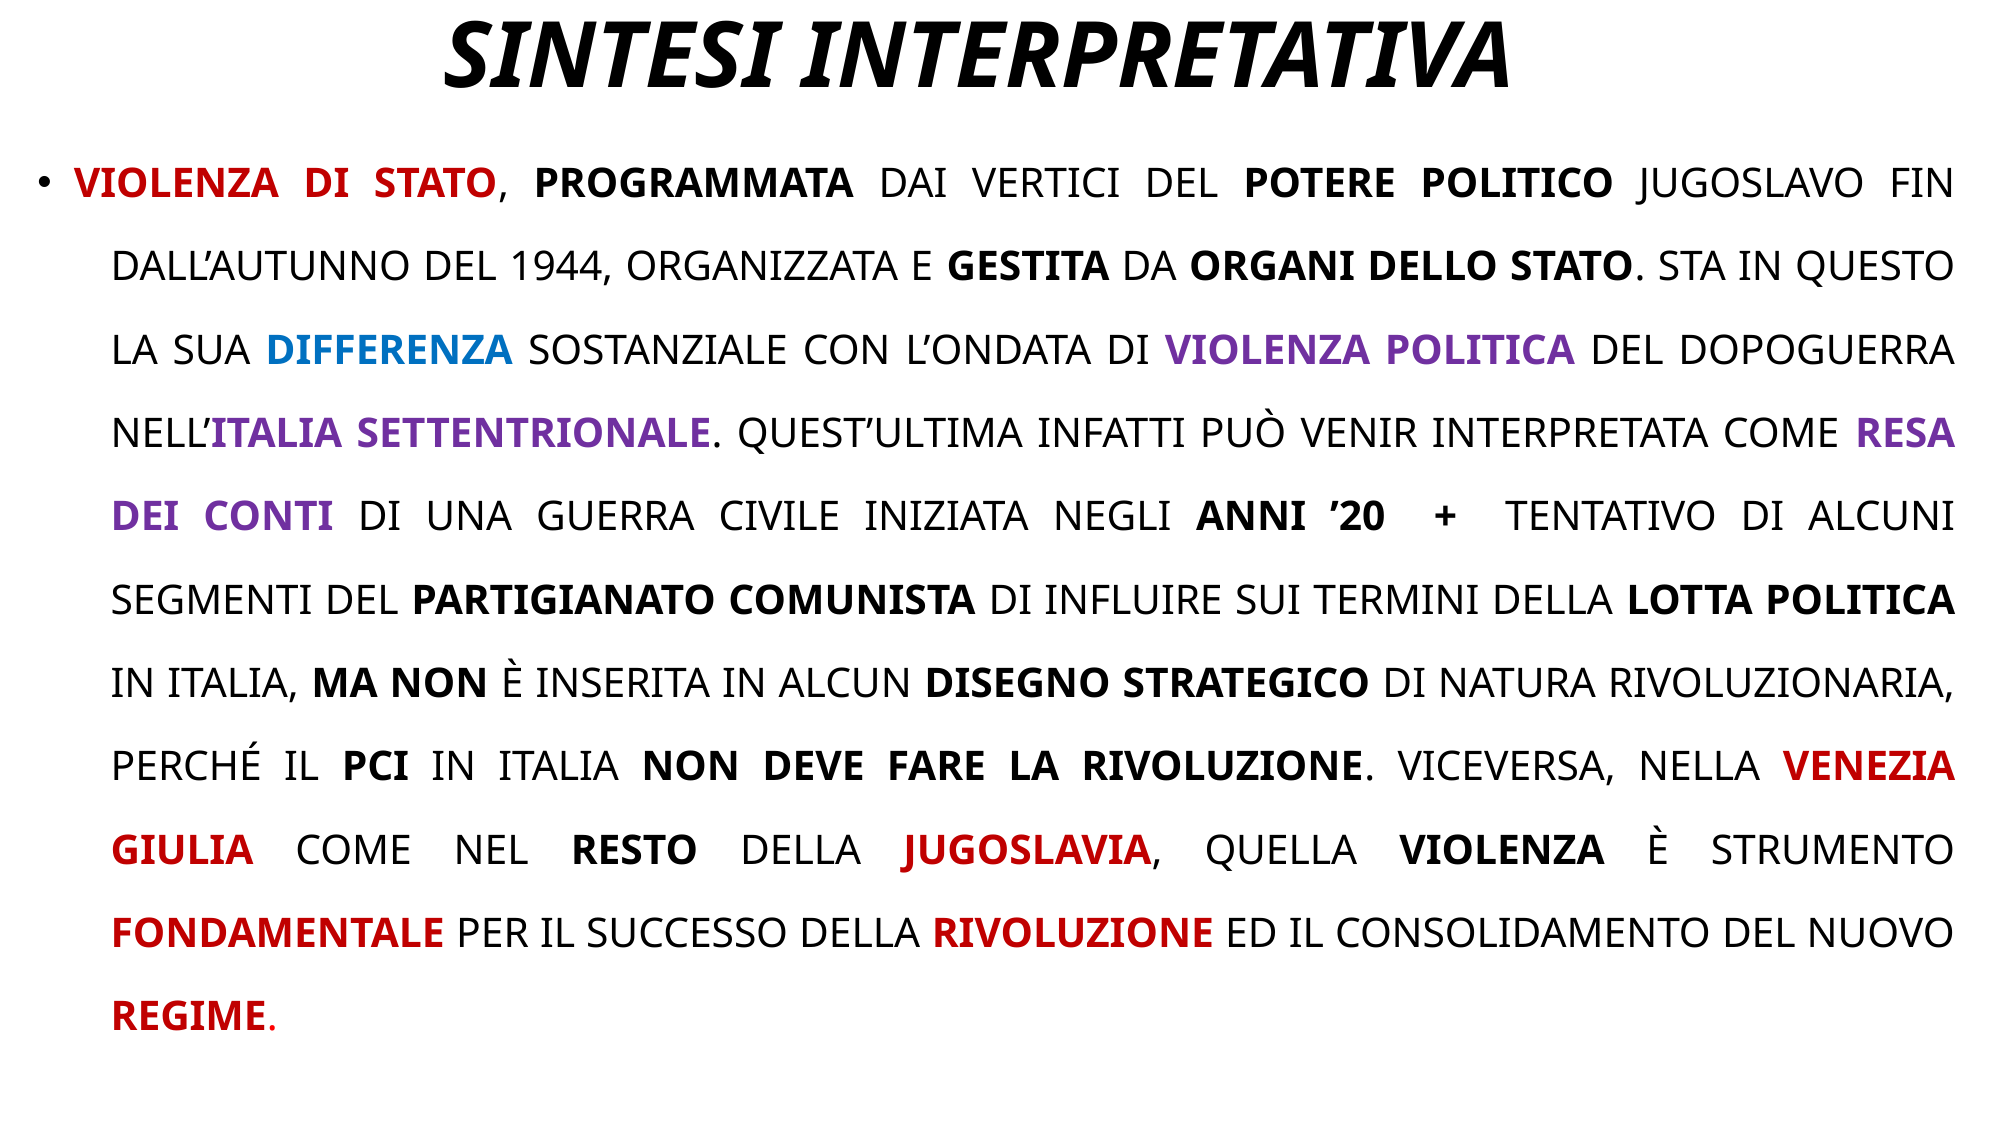

# SINTESI INTERPRETATIVA
VIOLENZA DI STATO, PROGRAMMATA DAI VERTICI DEL POTERE POLITICO JUGOSLAVO FIN DALL’AUTUNNO DEL 1944, ORGANIZZATA E GESTITA DA ORGANI DELLO STATO. STA IN QUESTO LA SUA DIFFERENZA SOSTANZIALE CON L’ONDATA DI VIOLENZA POLITICA DEL DOPOGUERRA NELL’ITALIA SETTENTRIONALE. QUEST’ULTIMA INFATTI PUÒ VENIR INTERPRETATA COME RESA DEI CONTI DI UNA GUERRA CIVILE INIZIATA NEGLI ANNI ’20 + TENTATIVO DI ALCUNI SEGMENTI DEL PARTIGIANATO COMUNISTA DI INFLUIRE SUI TERMINI DELLA LOTTA POLITICA IN ITALIA, MA NON È INSERITA IN ALCUN DISEGNO STRATEGICO DI NATURA RIVOLUZIONARIA, PERCHÉ IL PCI IN ITALIA NON DEVE FARE LA RIVOLUZIONE. VICEVERSA, NELLA VENEZIA GIULIA COME NEL RESTO DELLA JUGOSLAVIA, QUELLA VIOLENZA È STRUMENTO FONDAMENTALE PER IL SUCCESSO DELLA RIVOLUZIONE ED IL CONSOLIDAMENTO DEL NUOVO REGIME.